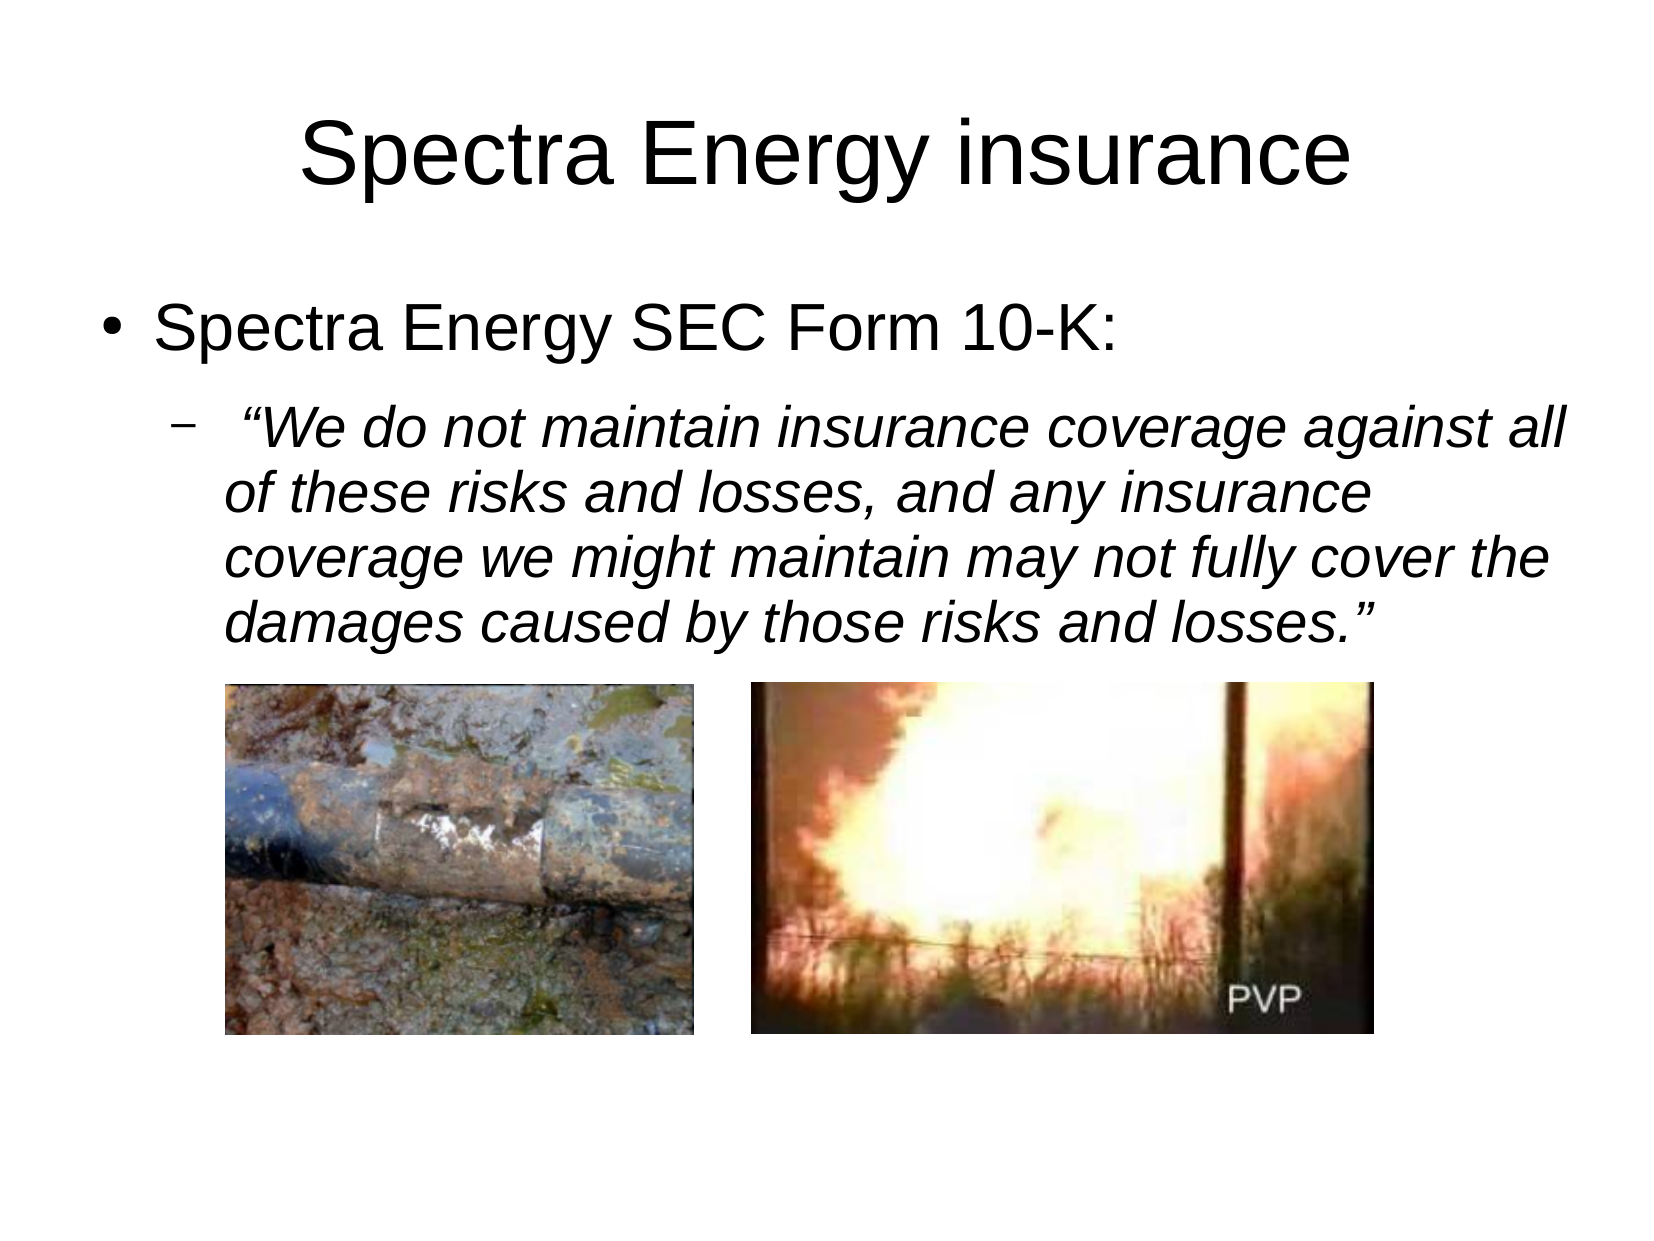

# Spectra Energy insurance
Spectra Energy SEC Form 10-K:
 “We do not maintain insurance coverage against all of these risks and losses, and any insurance coverage we might maintain may not fully cover the damages caused by those risks and losses.”